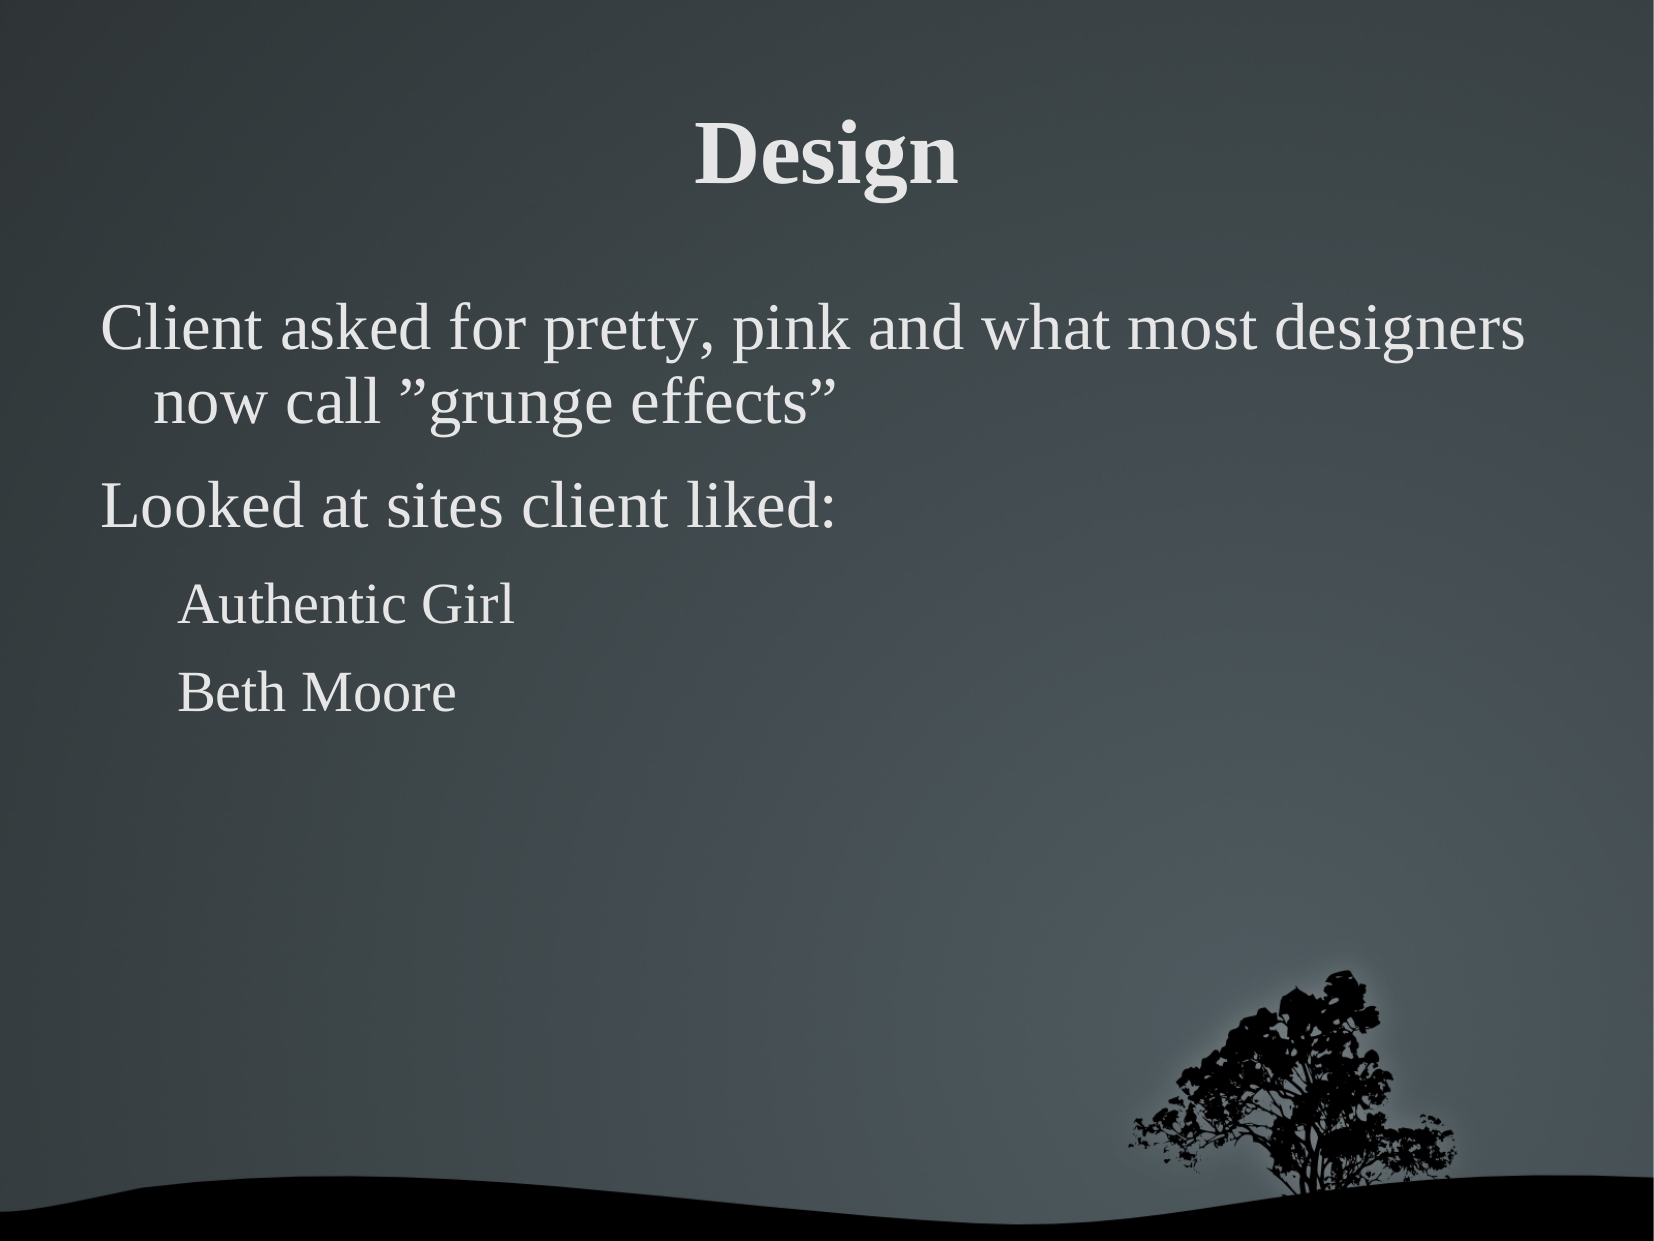

# Design
Client asked for pretty, pink and what most designers now call ”grunge effects”
Looked at sites client liked:
Authentic Girl
Beth Moore